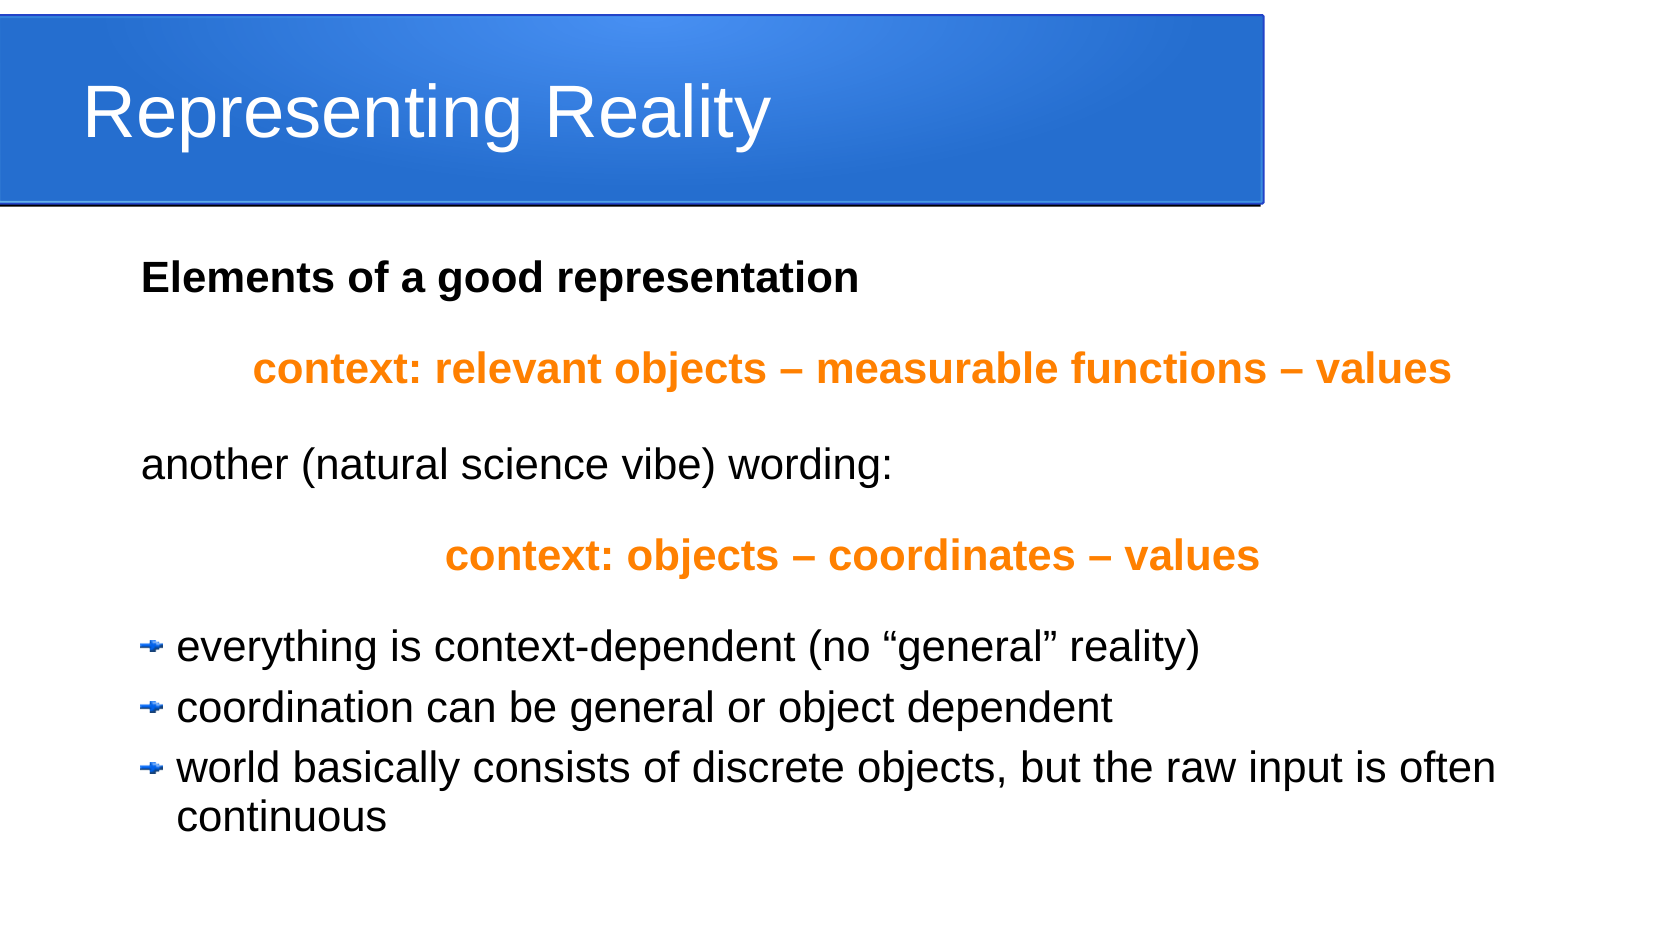

# Representing Reality
Elements of a good representation
context: relevant objects – measurable functions – values
another (natural science vibe) wording:
context: objects – coordinates – values
everything is context-dependent (no “general” reality)
coordination can be general or object dependent
world basically consists of discrete objects, but the raw input is often continuous